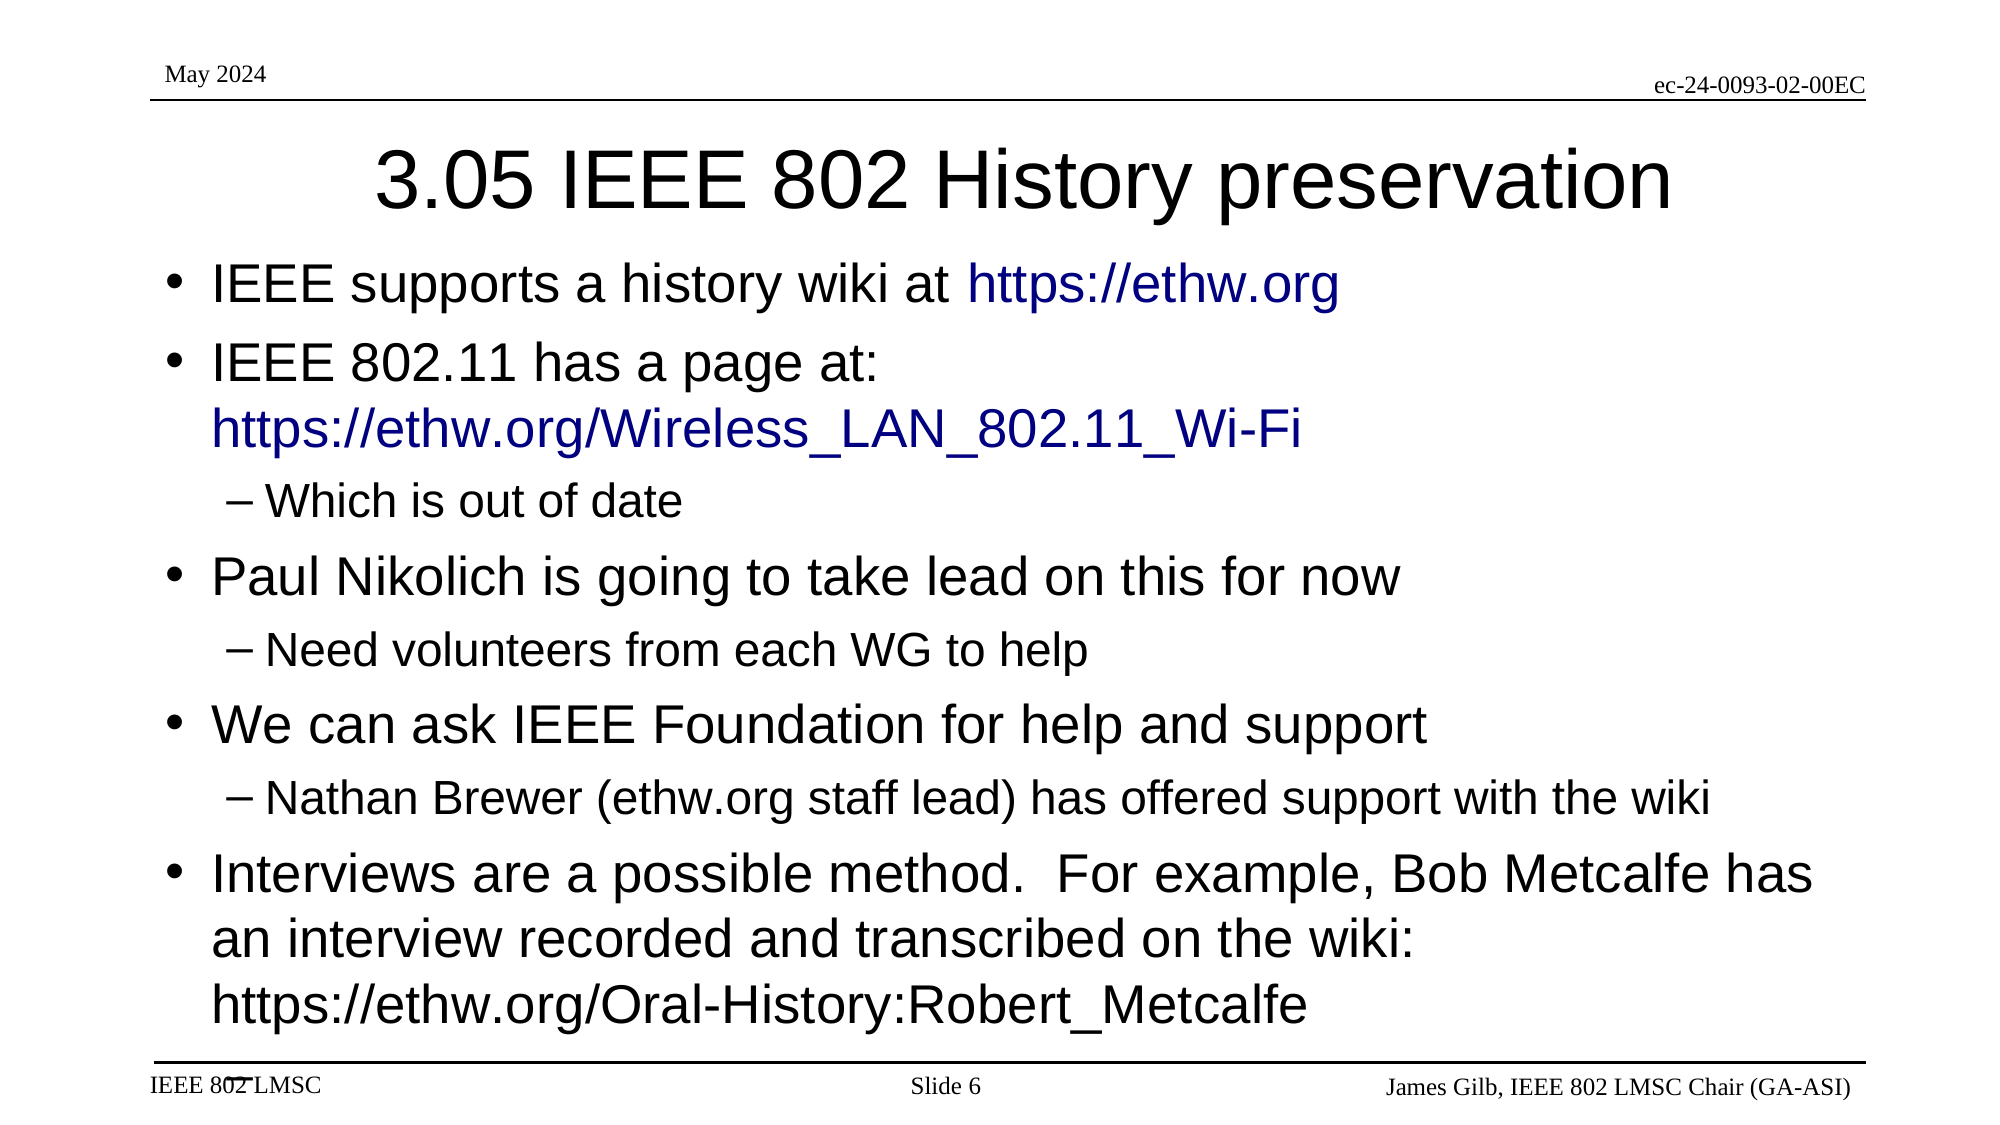

# 3.05 IEEE 802 History preservation
IEEE supports a history wiki at https://ethw.org
IEEE 802.11 has a page at: https://ethw.org/Wireless_LAN_802.11_Wi-Fi
Which is out of date
Paul Nikolich is going to take lead on this for now
Need volunteers from each WG to help
We can ask IEEE Foundation for help and support
Nathan Brewer (ethw.org staff lead) has offered support with the wiki
Interviews are a possible method. For example, Bob Metcalfe has an interview recorded and transcribed on the wiki: https://ethw.org/Oral-History:Robert_Metcalfe
6